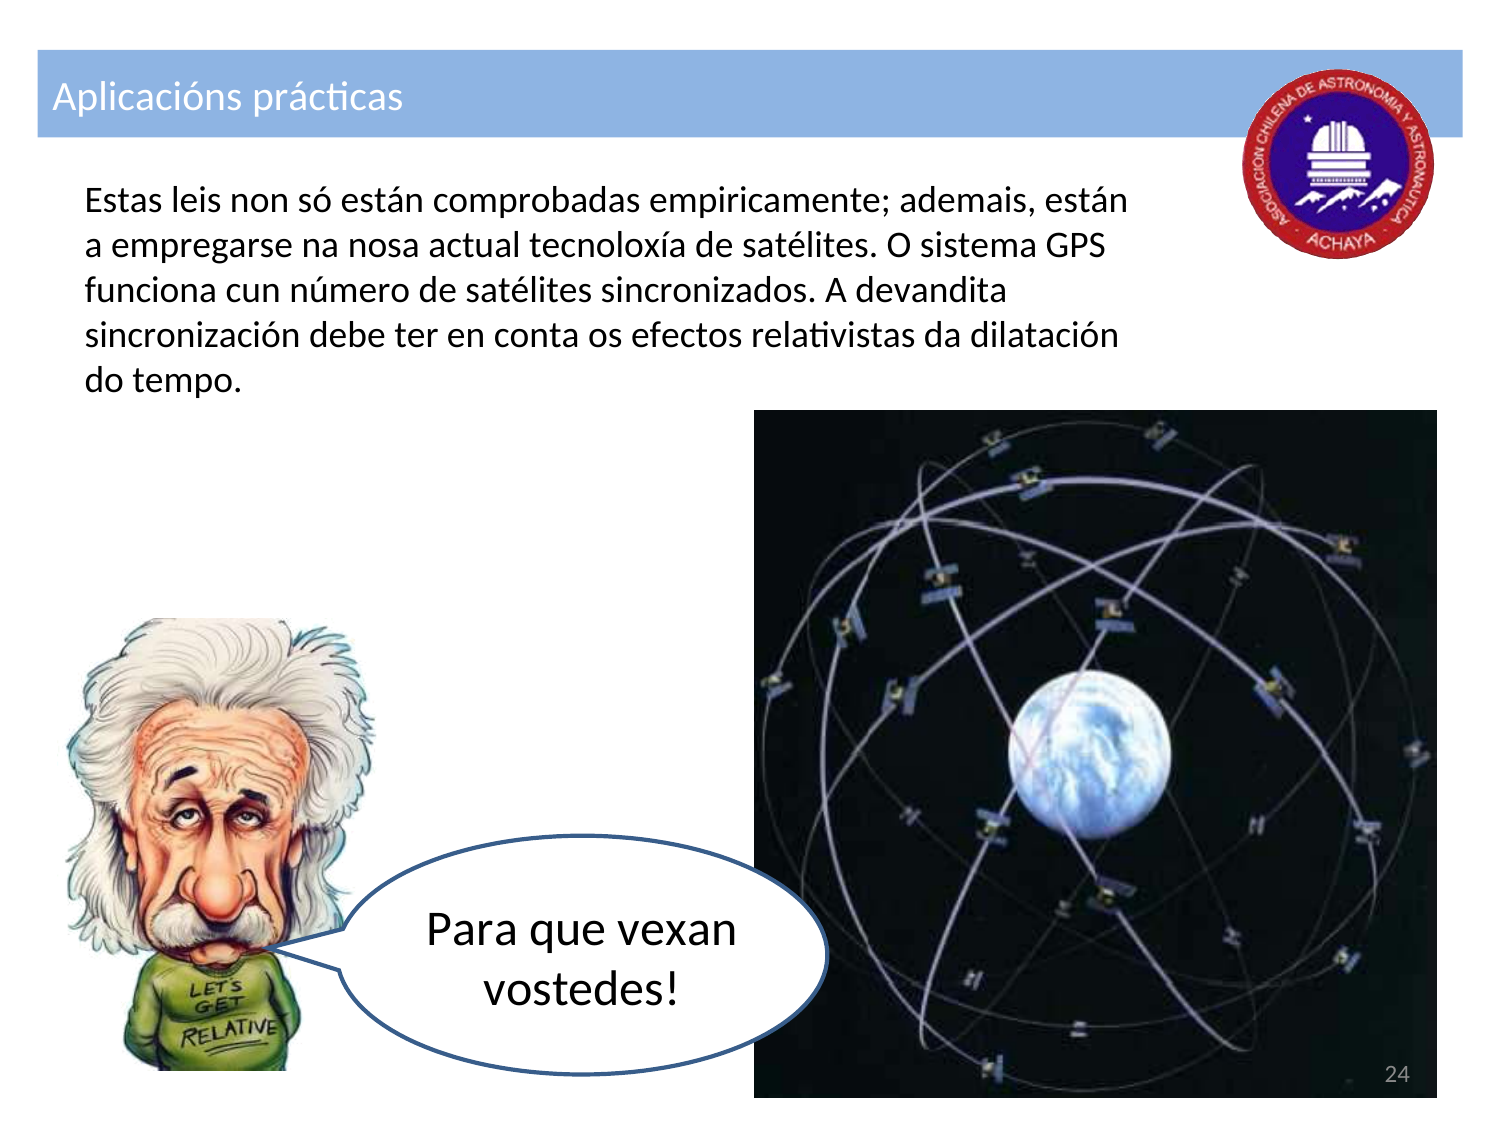

Aplicacións prácticas
Estas leis non só están comprobadas empiricamente; ademais, están a empregarse na nosa actual tecnoloxía de satélites. O sistema GPS funciona cun número de satélites sincronizados. A devandita sincronización debe ter en conta os efectos relativistas da dilatación do tempo.
Para que vexan vostedes!